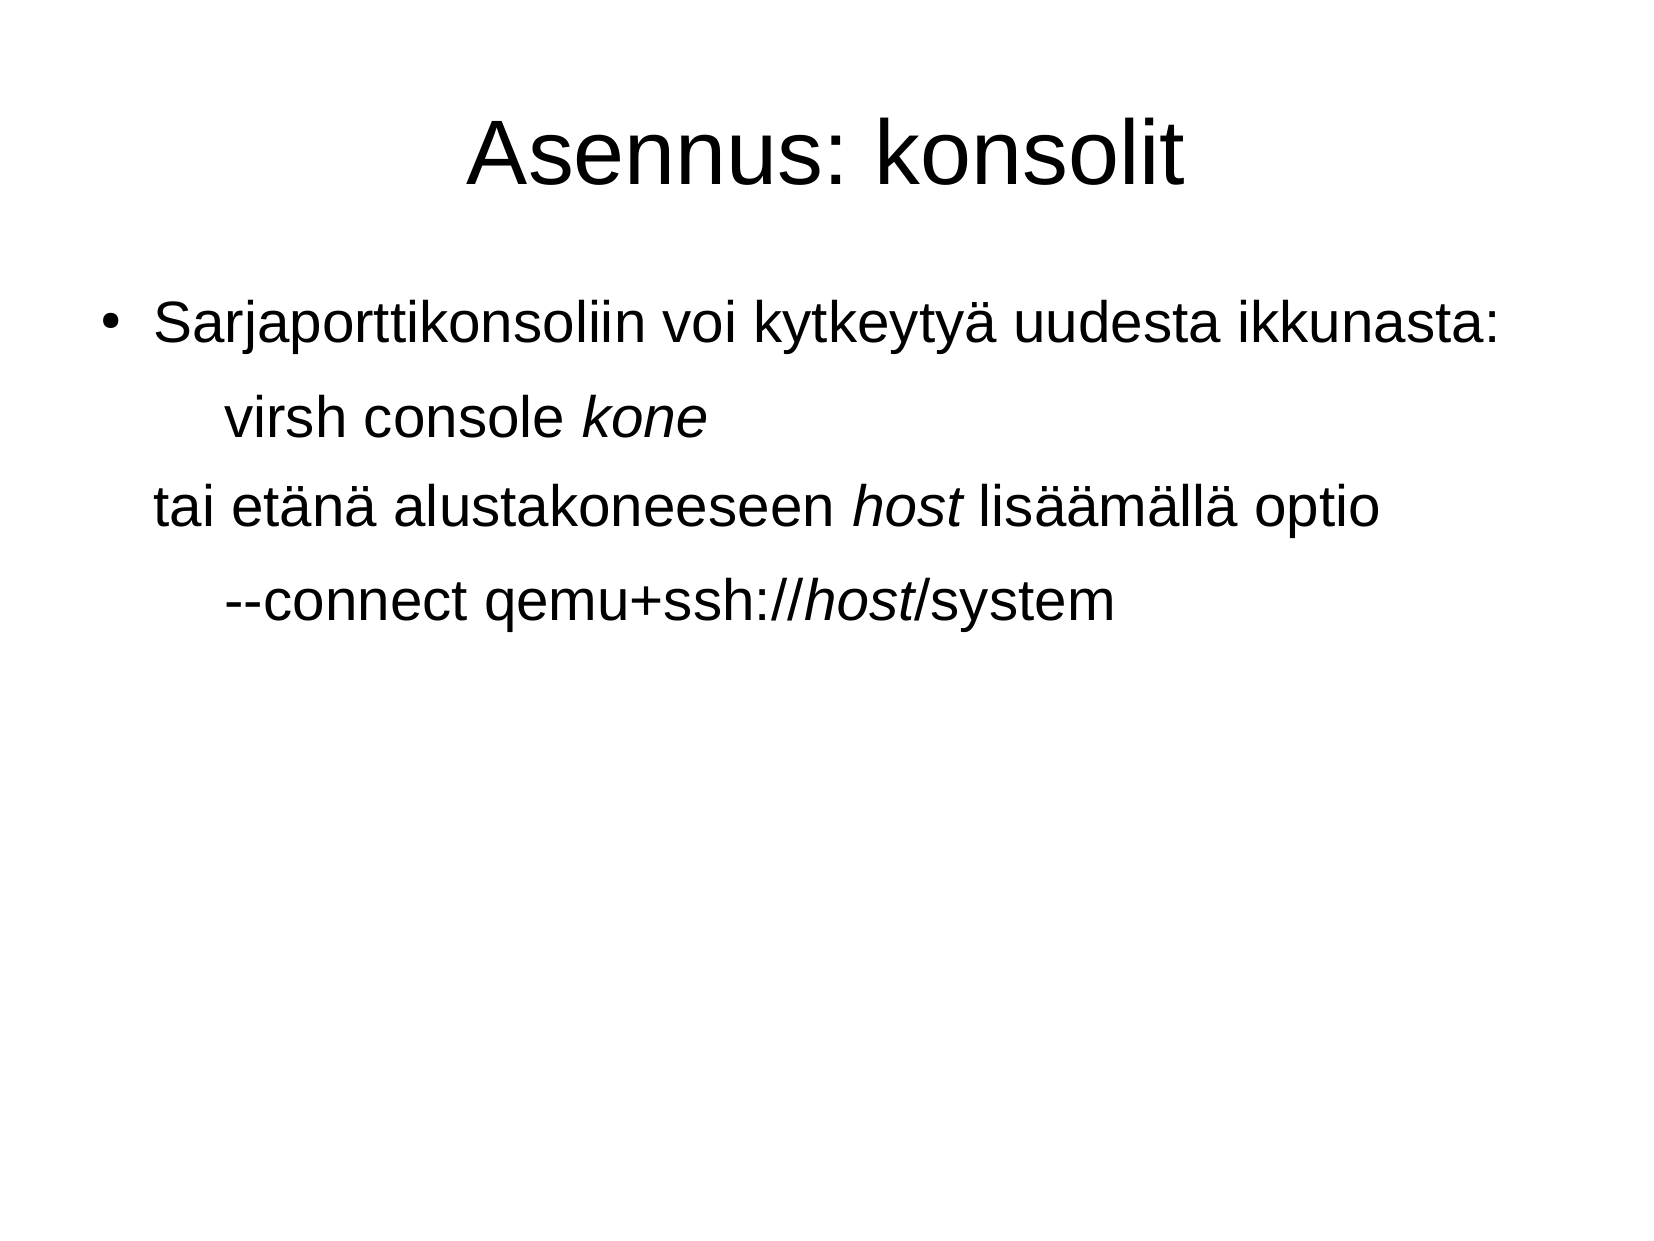

# Asennus: konsolit
Sarjaporttikonsoliin voi kytkeytyä uudesta ikkunasta:
virsh console kone
tai etänä alustakoneeseen host lisäämällä optio
--connect qemu+ssh://host/system